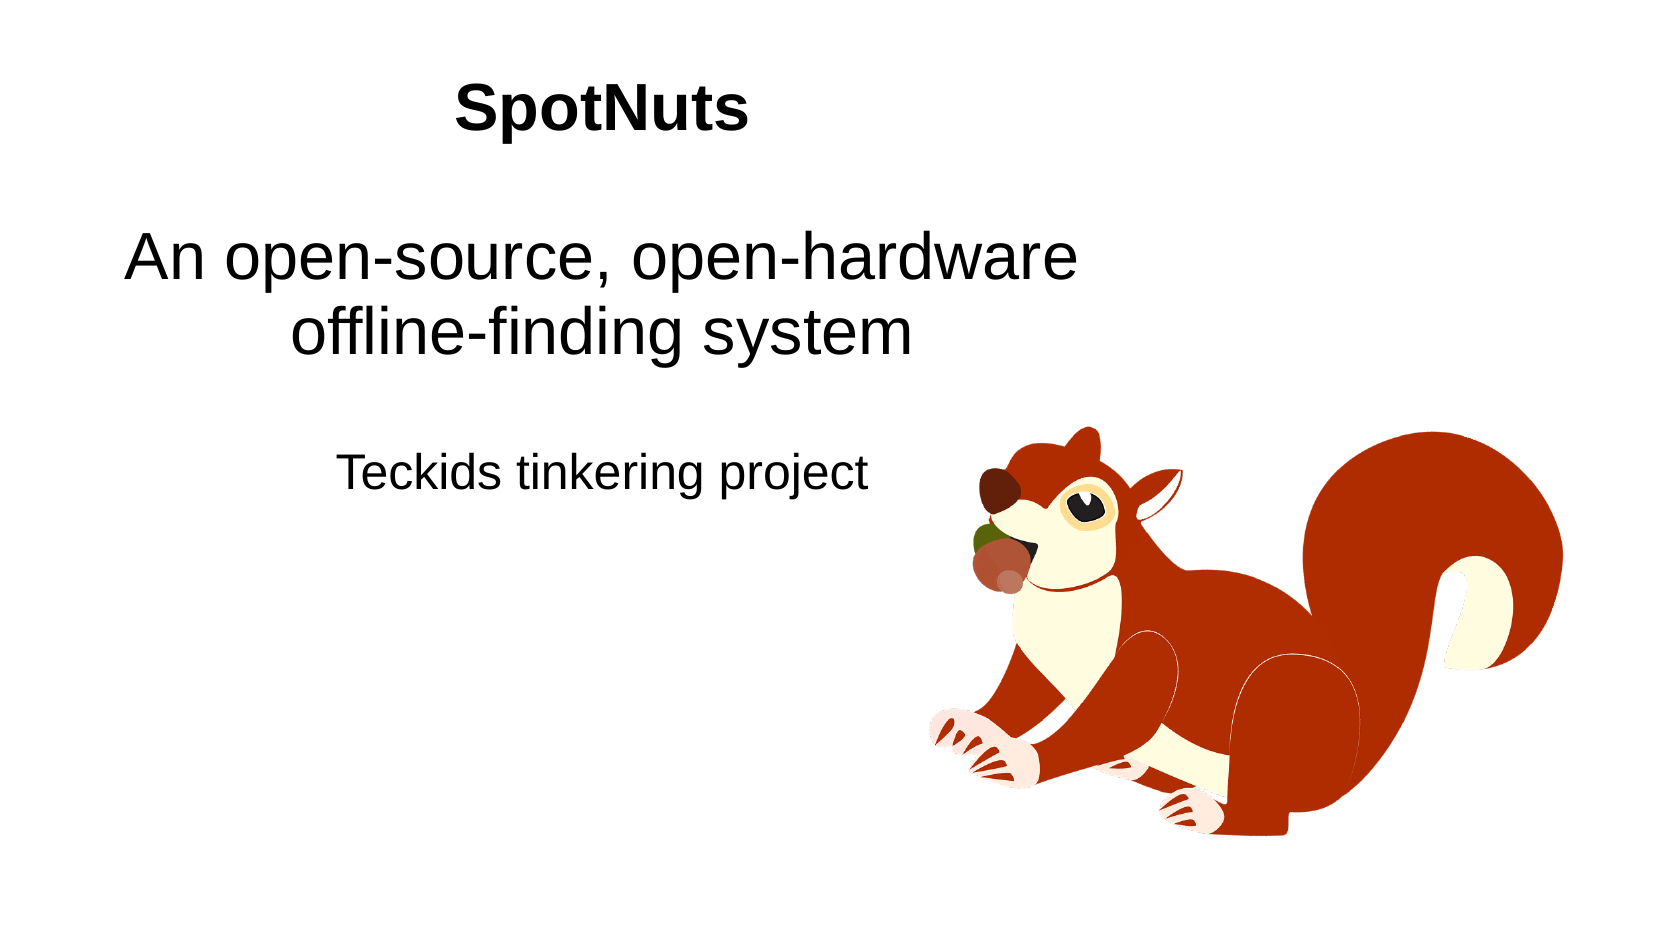

# SpotNuts
An open-source, open-hardware
offline-finding system
Teckids tinkering project